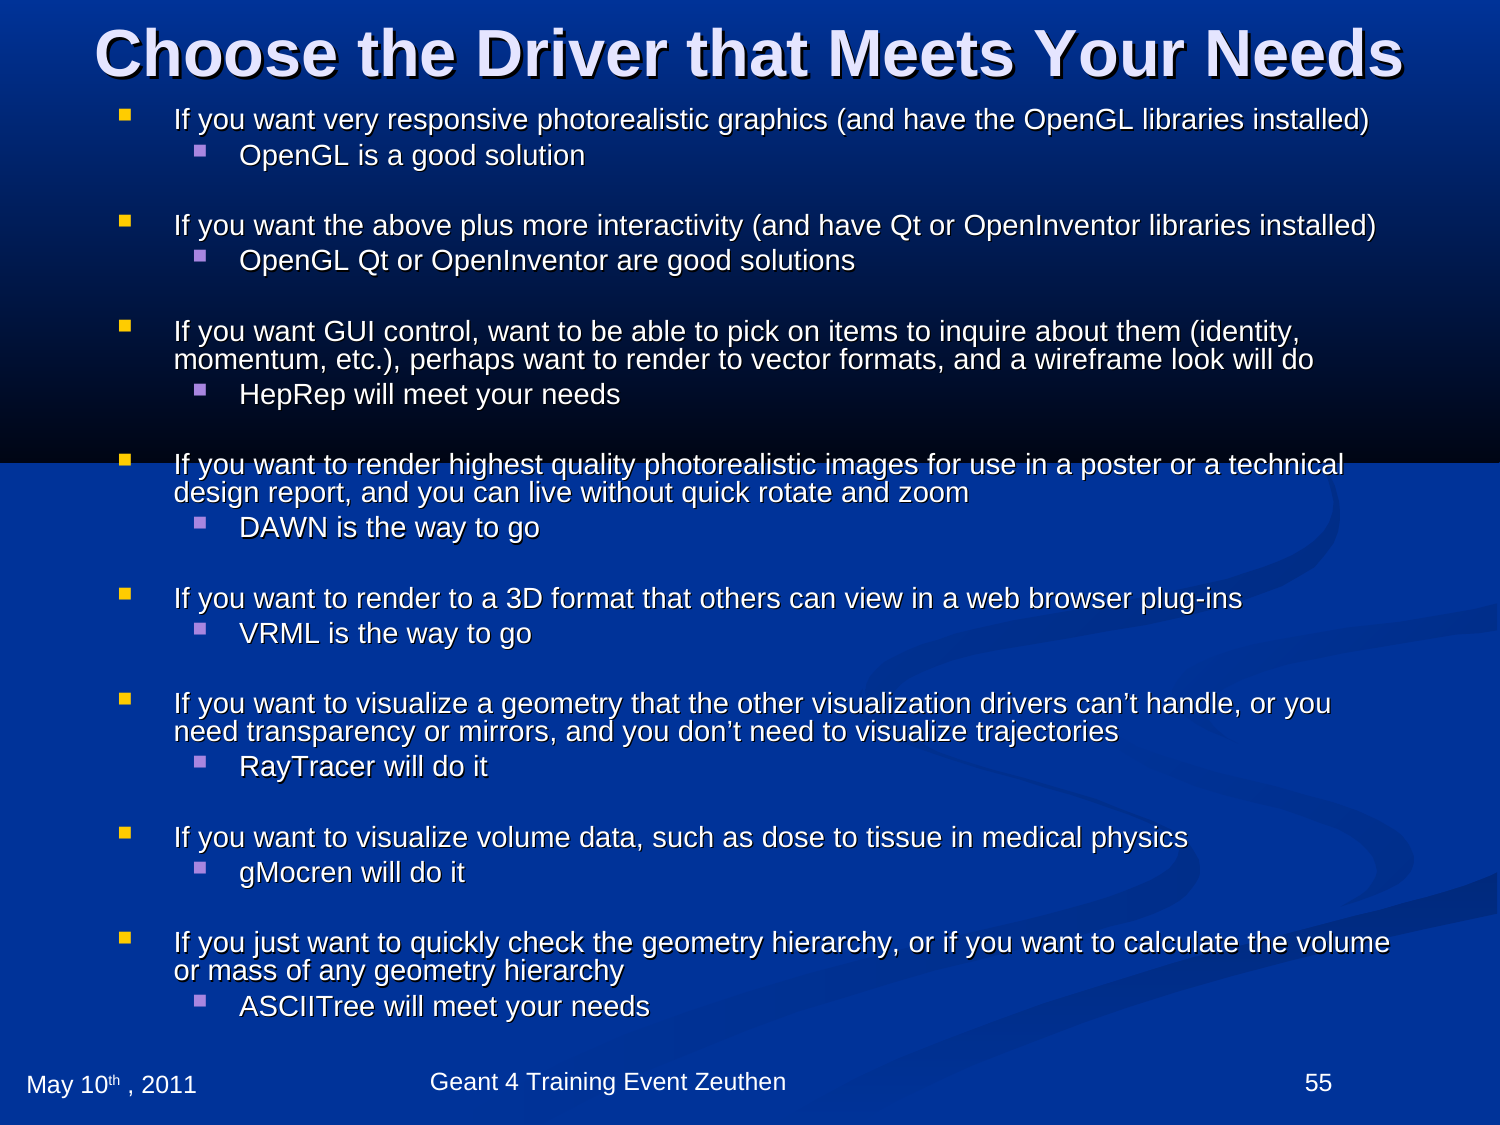

# Choose the Driver that Meets Your Needs
If you want very responsive photorealistic graphics (and have the OpenGL libraries installed)
OpenGL is a good solution
If you want the above plus more interactivity (and have Qt or OpenInventor libraries installed)
OpenGL Qt or OpenInventor are good solutions
If you want GUI control, want to be able to pick on items to inquire about them (identity, momentum, etc.), perhaps want to render to vector formats, and a wireframe look will do
HepRep will meet your needs
If you want to render highest quality photorealistic images for use in a poster or a technical design report, and you can live without quick rotate and zoom
DAWN is the way to go
If you want to render to a 3D format that others can view in a web browser plug-ins
VRML is the way to go
If you want to visualize a geometry that the other visualization drivers can’t handle, or you need transparency or mirrors, and you don’t need to visualize trajectories
RayTracer will do it
If you want to visualize volume data, such as dose to tissue in medical physics
gMocren will do it
If you just want to quickly check the geometry hierarchy, or if you want to calculate the volume or mass of any geometry hierarchy
ASCIITree will meet your needs
Introduction to Geant4 Visualization J. Perl
10 January 2011
55